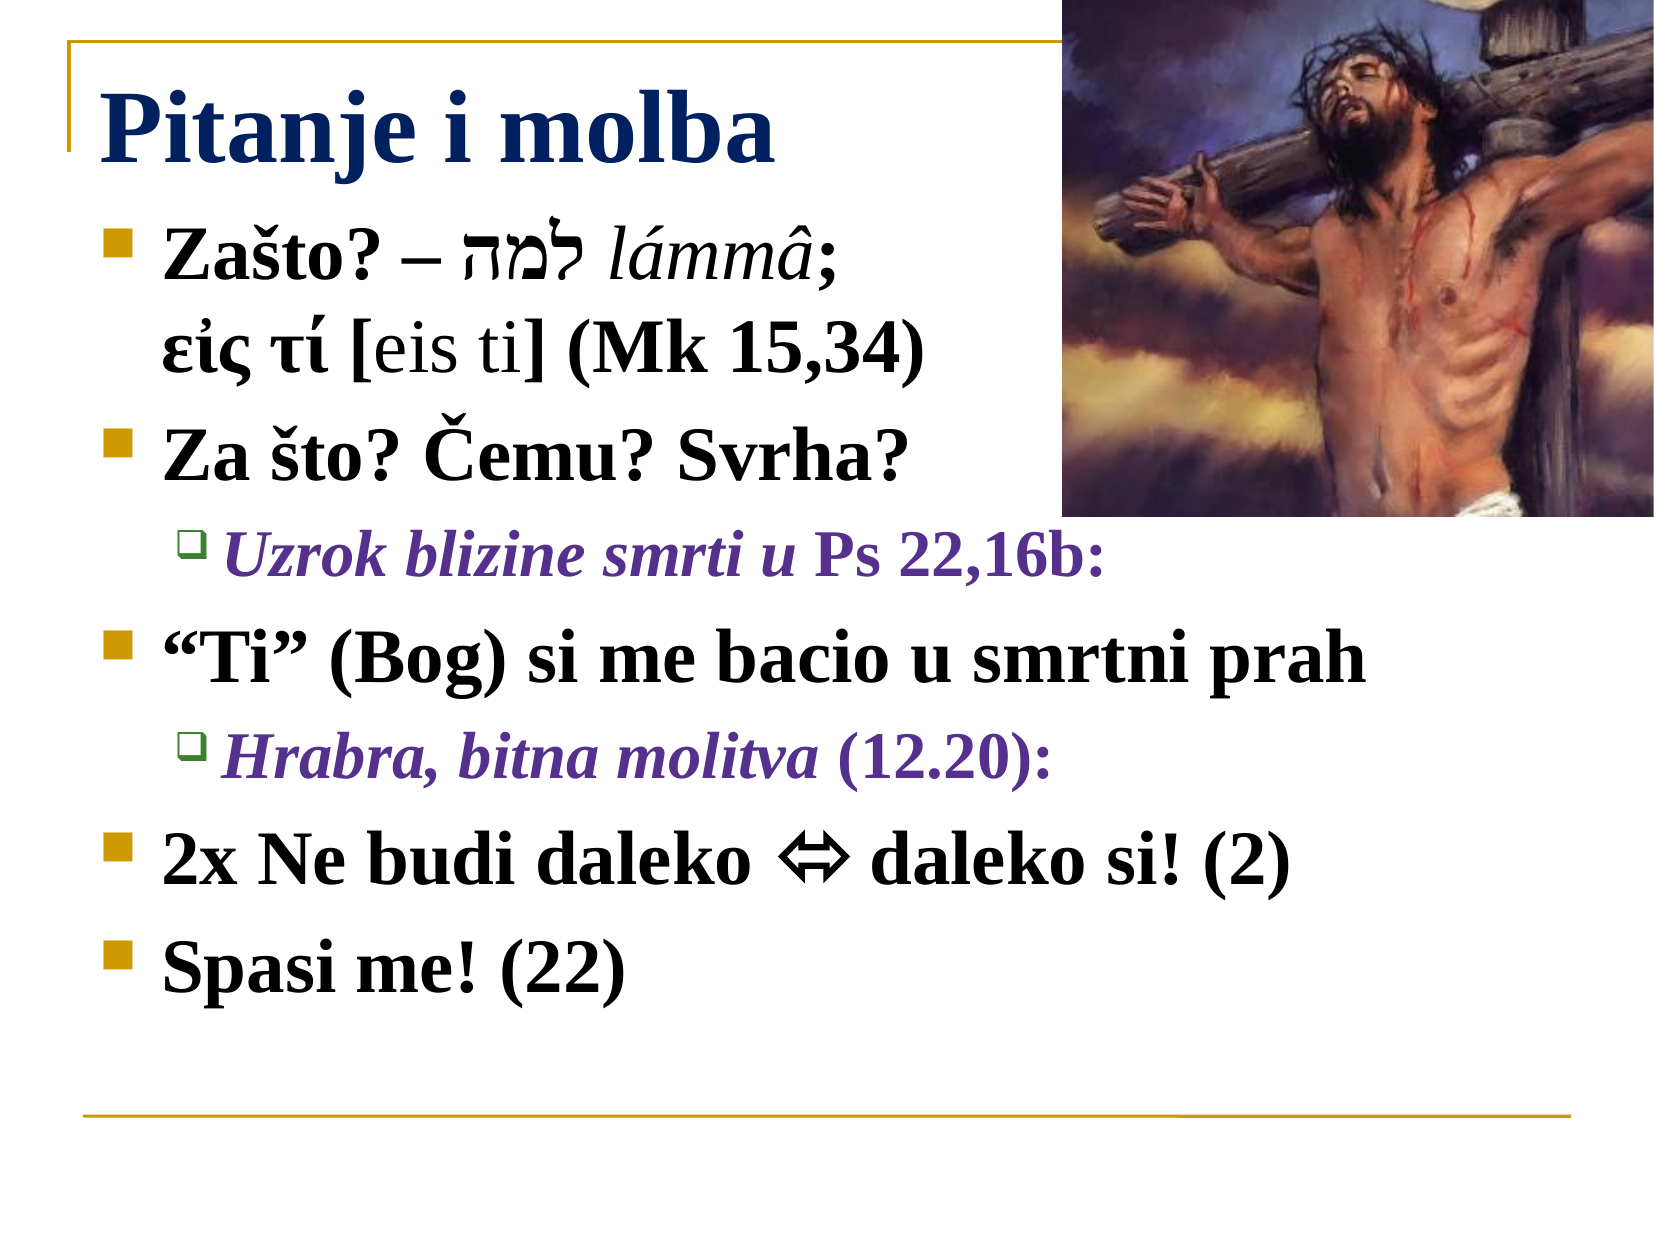

# Pitanje i molba
Zašto? – למה lámmâ;
εἰς τί [eis ti] (Mk 15,34)
Za što? Čemu? Svrha?
Uzrok blizine smrti u Ps 22,16b:
“Ti” (Bog) si me bacio u smrtni prah
Hrabra, bitna molitva (12.20):
2x Ne budi daleko  daleko si! (2)
Spasi me! (22)